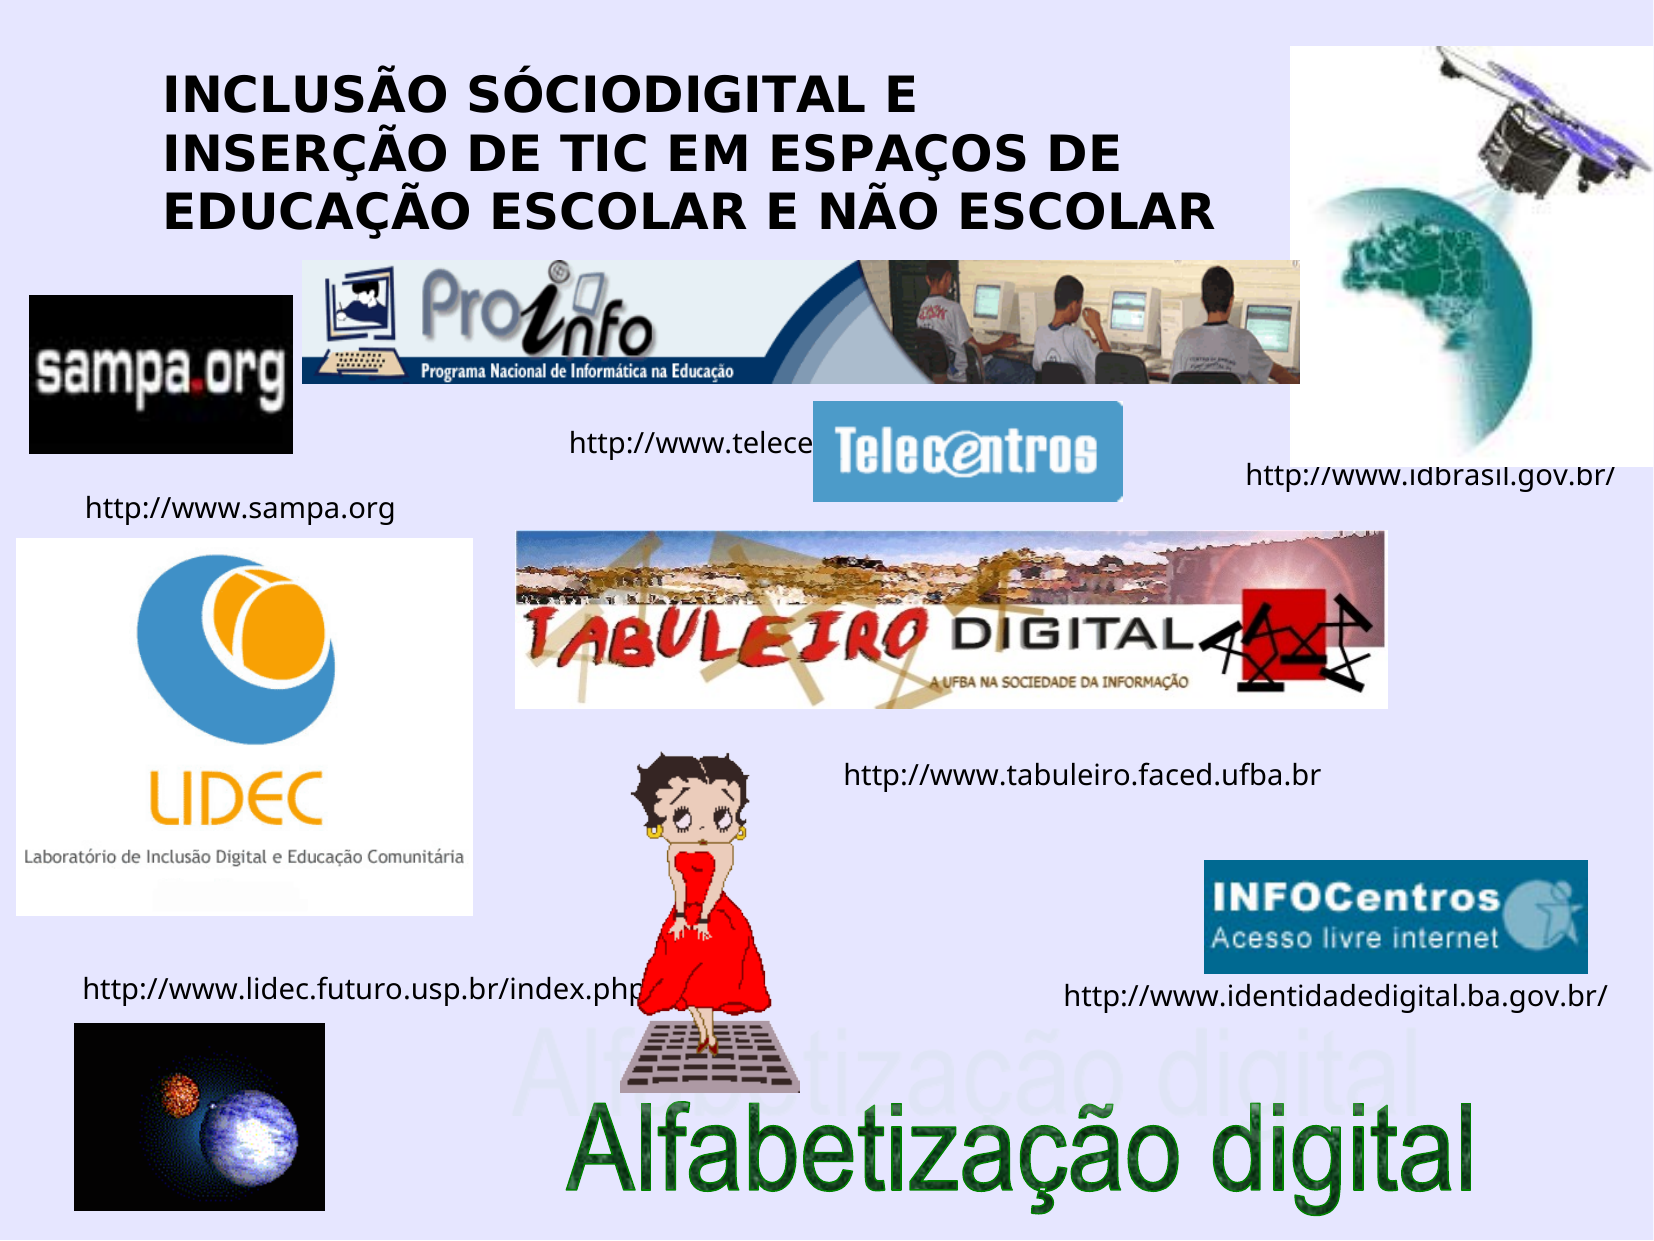

INCLUSÃO SÓCIODIGITAL E
INSERÇÃO DE TIC EM ESPAÇOS DE
EDUCAÇÃO ESCOLAR E NÃO ESCOLAR
http://www.telecentros.sp.gov.br/
http://www.idbrasil.gov.br/
http://www.sampa.org
http://www.tabuleiro.faced.ufba.br
http://www.lidec.futuro.usp.br/index.php
http://www.identidadedigital.ba.gov.br/